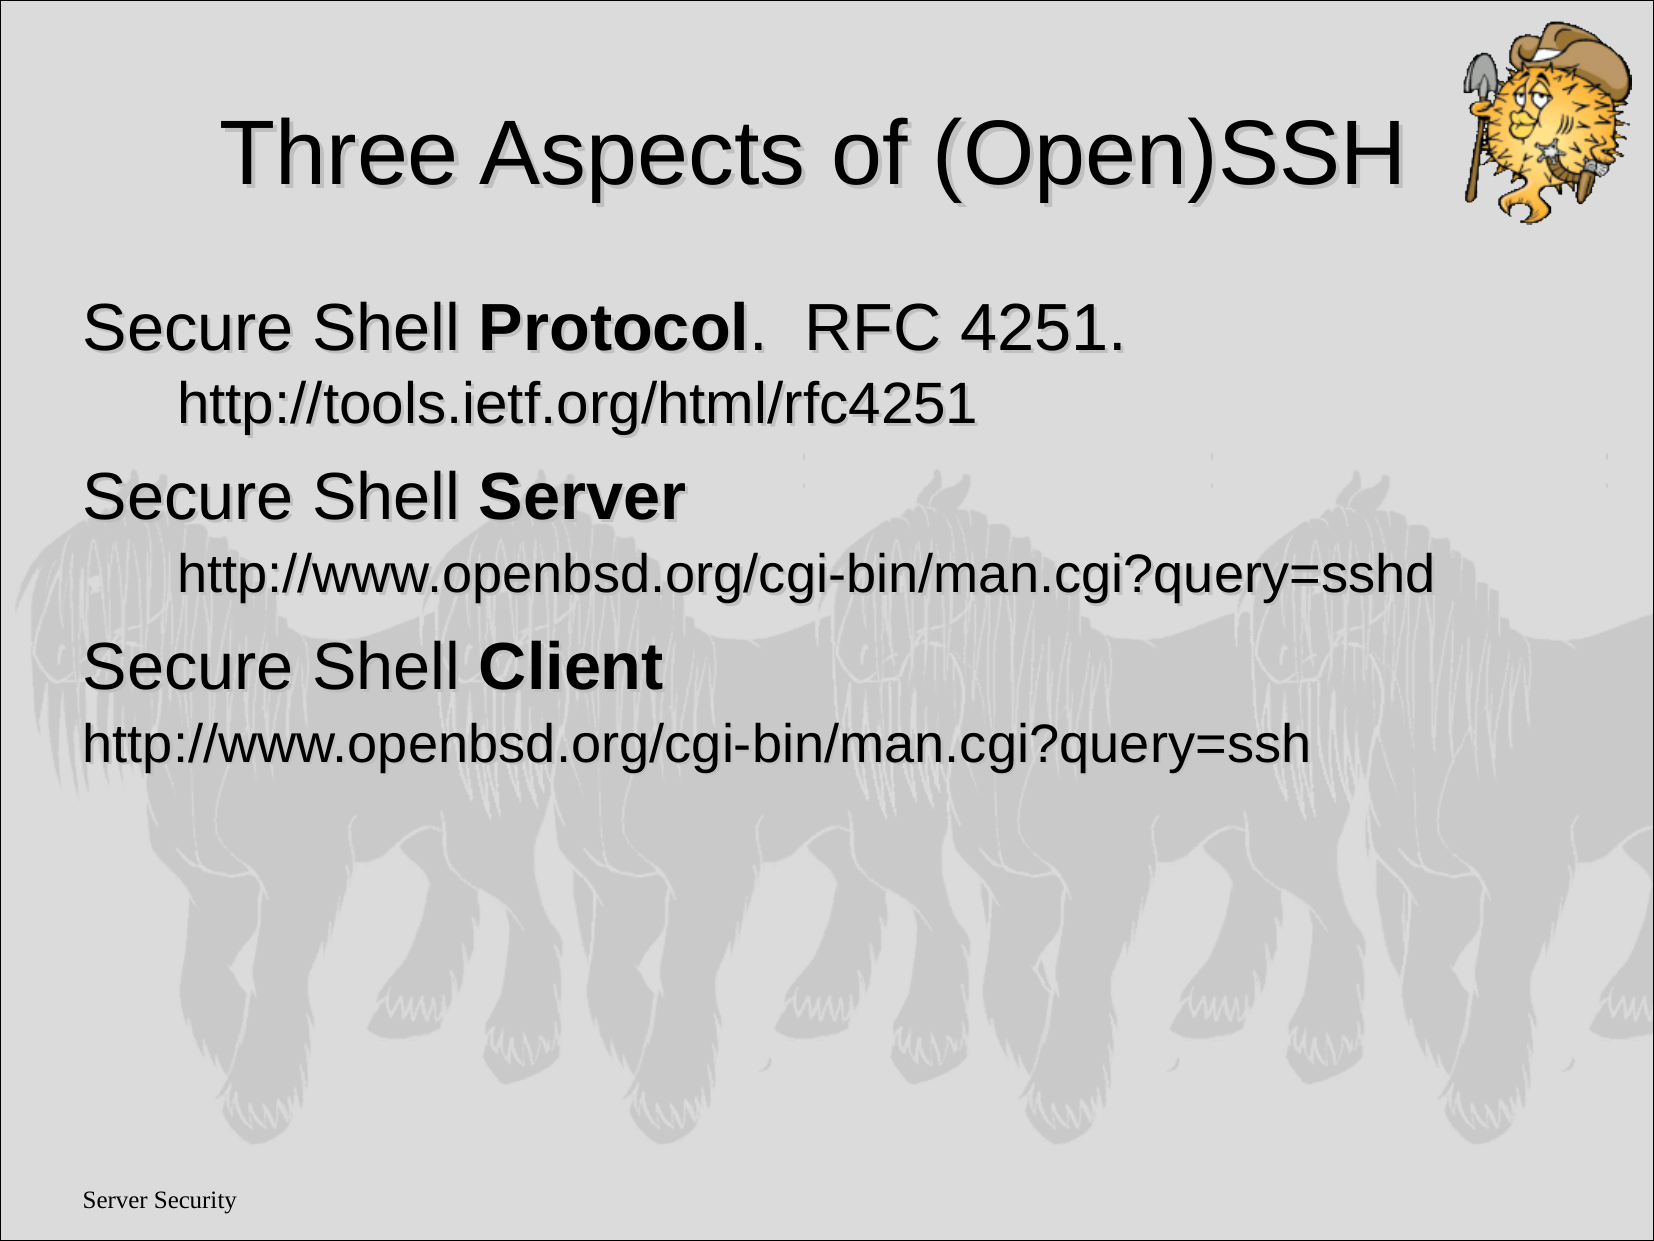

# Three Aspects of (Open)SSH
Secure Shell Protocol. RFC 4251.
http://tools.ietf.org/html/rfc4251
Secure Shell Server
http://www.openbsd.org/cgi-bin/man.cgi?query=sshd
Secure Shell Client
http://www.openbsd.org/cgi-bin/man.cgi?query=ssh